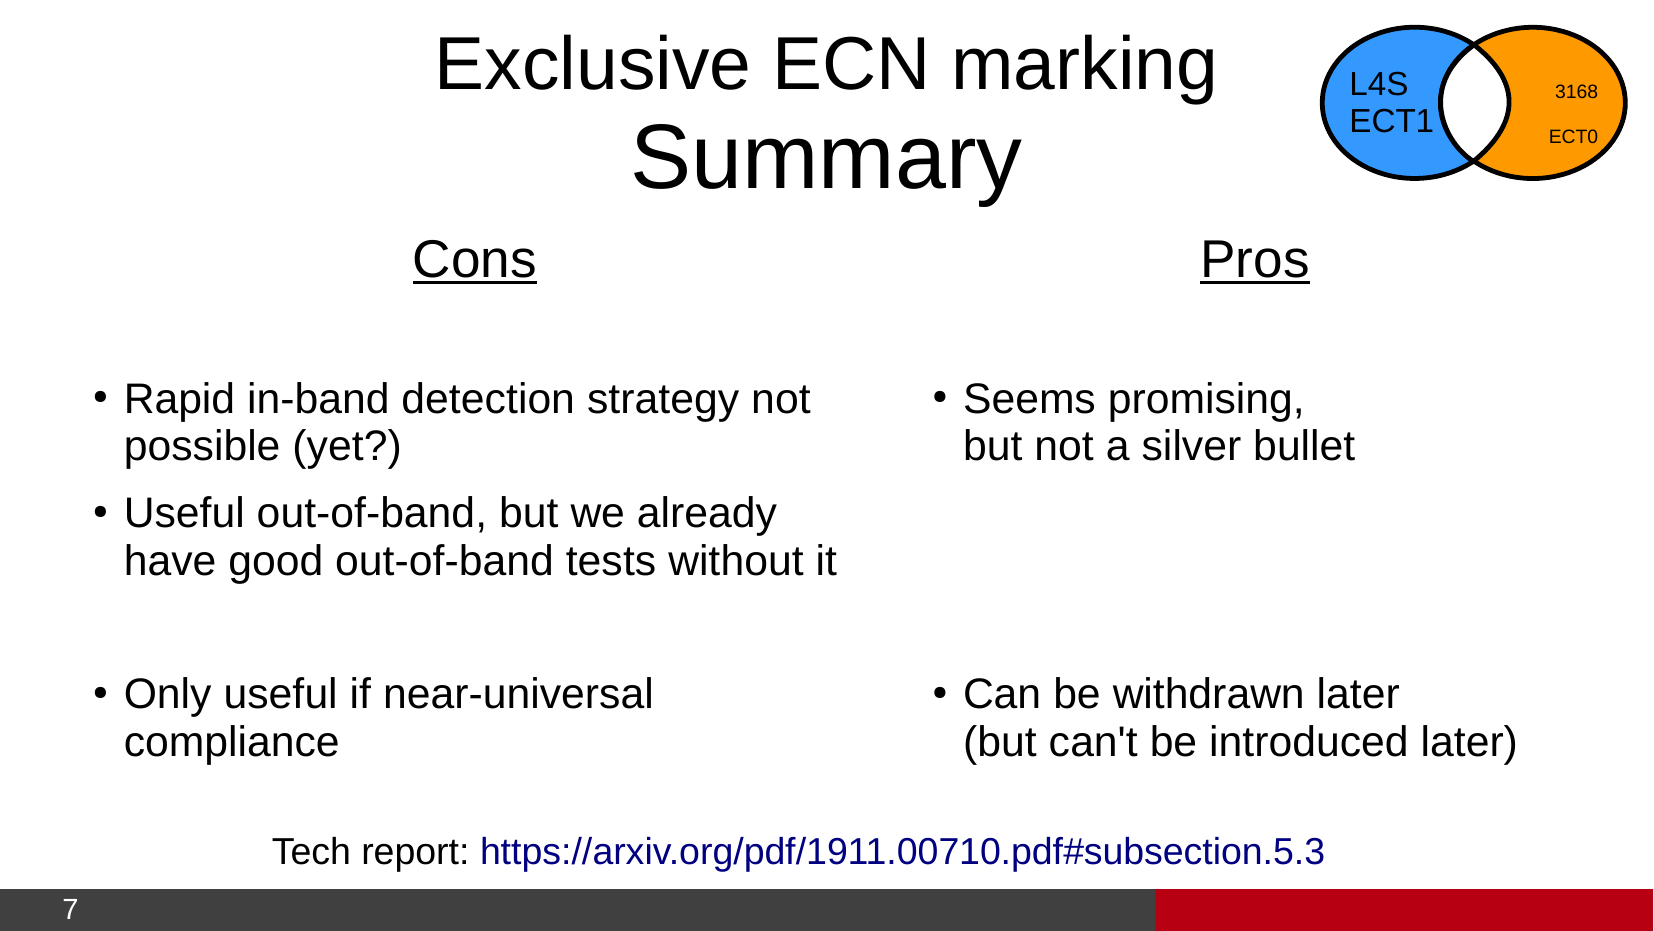

# Exclusive ECN marking Summary
L4S
ECT1
3168
ECT0
Cons
Rapid in-band detection strategy not possible (yet?)
Useful out-of-band, but we already have good out-of-band tests without it
Only useful if near-universal compliance
Pros
Seems promising,
but not a silver bullet
Can be withdrawn later
(but can't be introduced later)
Tech report: https://arxiv.org/pdf/1911.00710.pdf#subsection.5.3
7